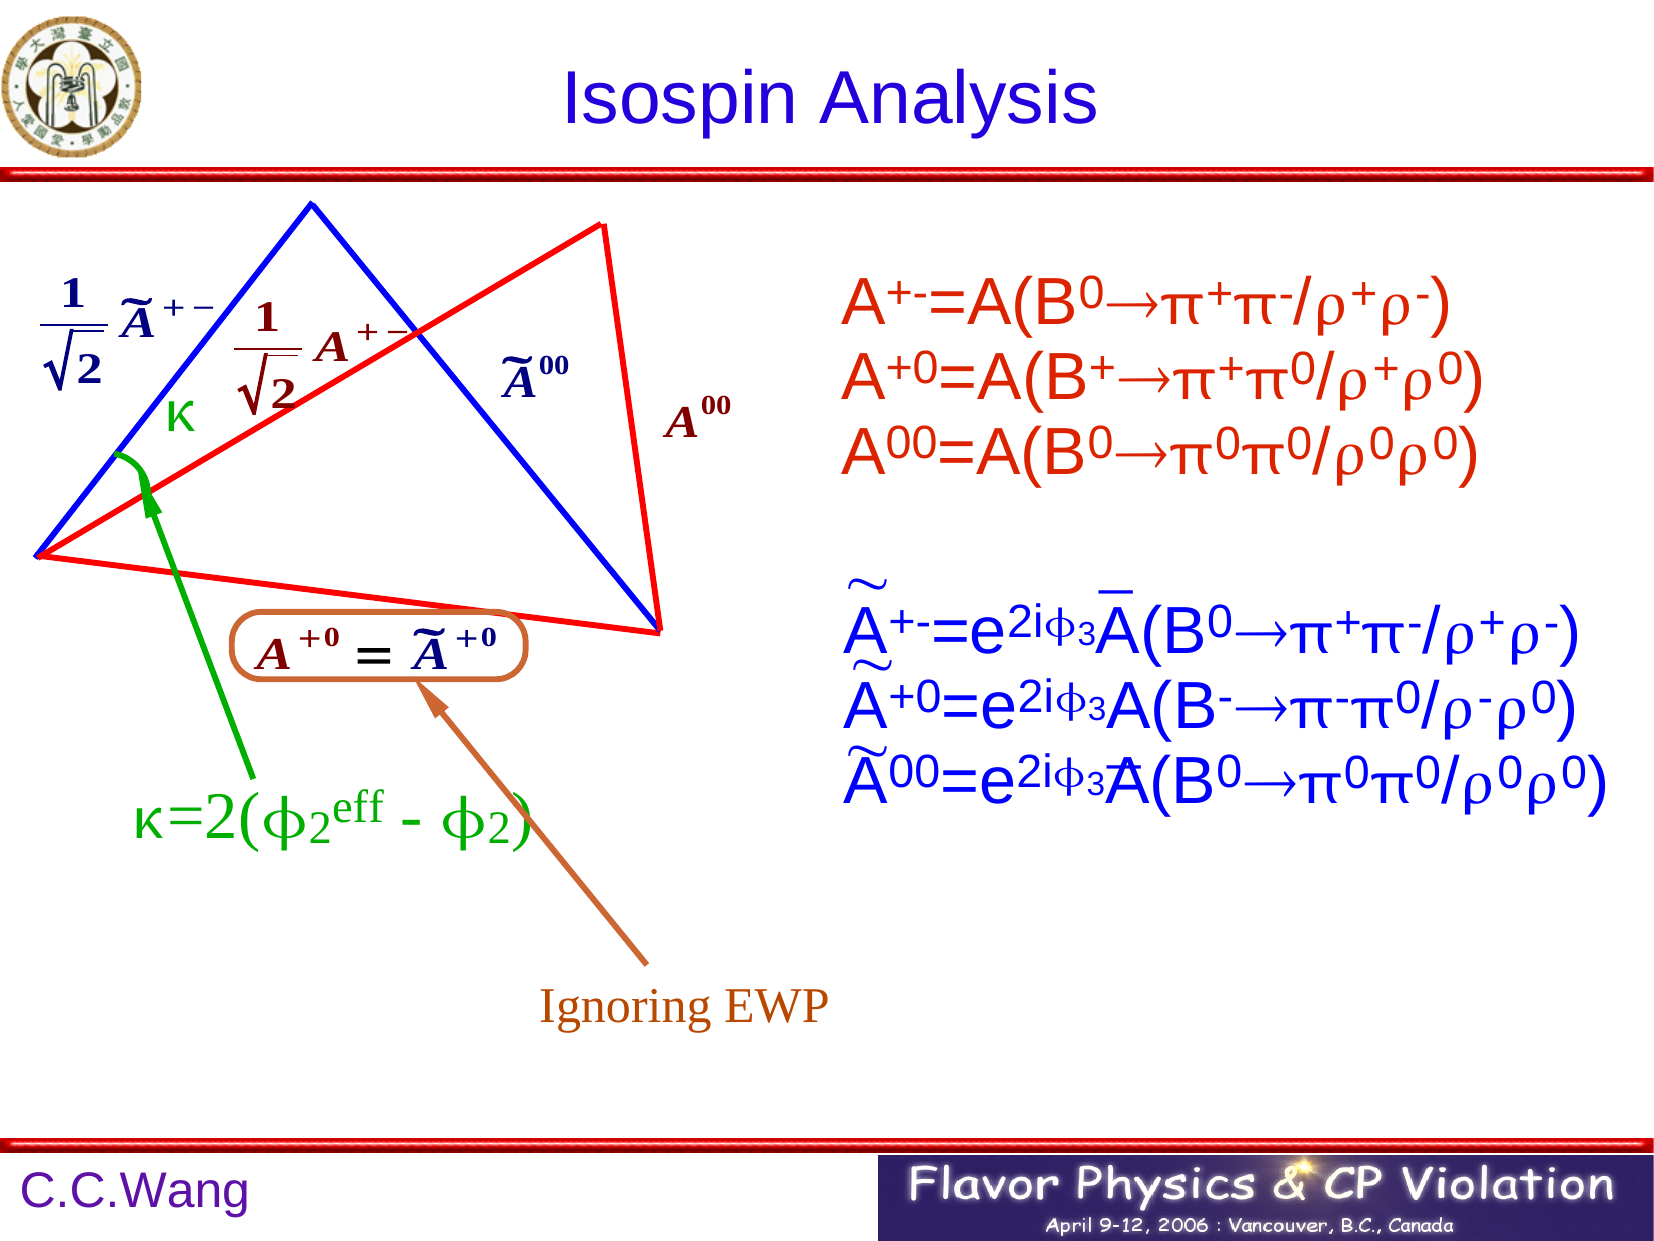

# Isospin Analysis

A+-=A(B0+-/+-)
A+0=A(B++0/+0)
A00=A(B000/00)
=2(2eff - 2)
_
~
A+-=e2i3A(B0+-/+-)
A+0=e2i3A(B--0/-0)
A00=e2i3A(B000/00)
~
_
~
Ignoring EWP